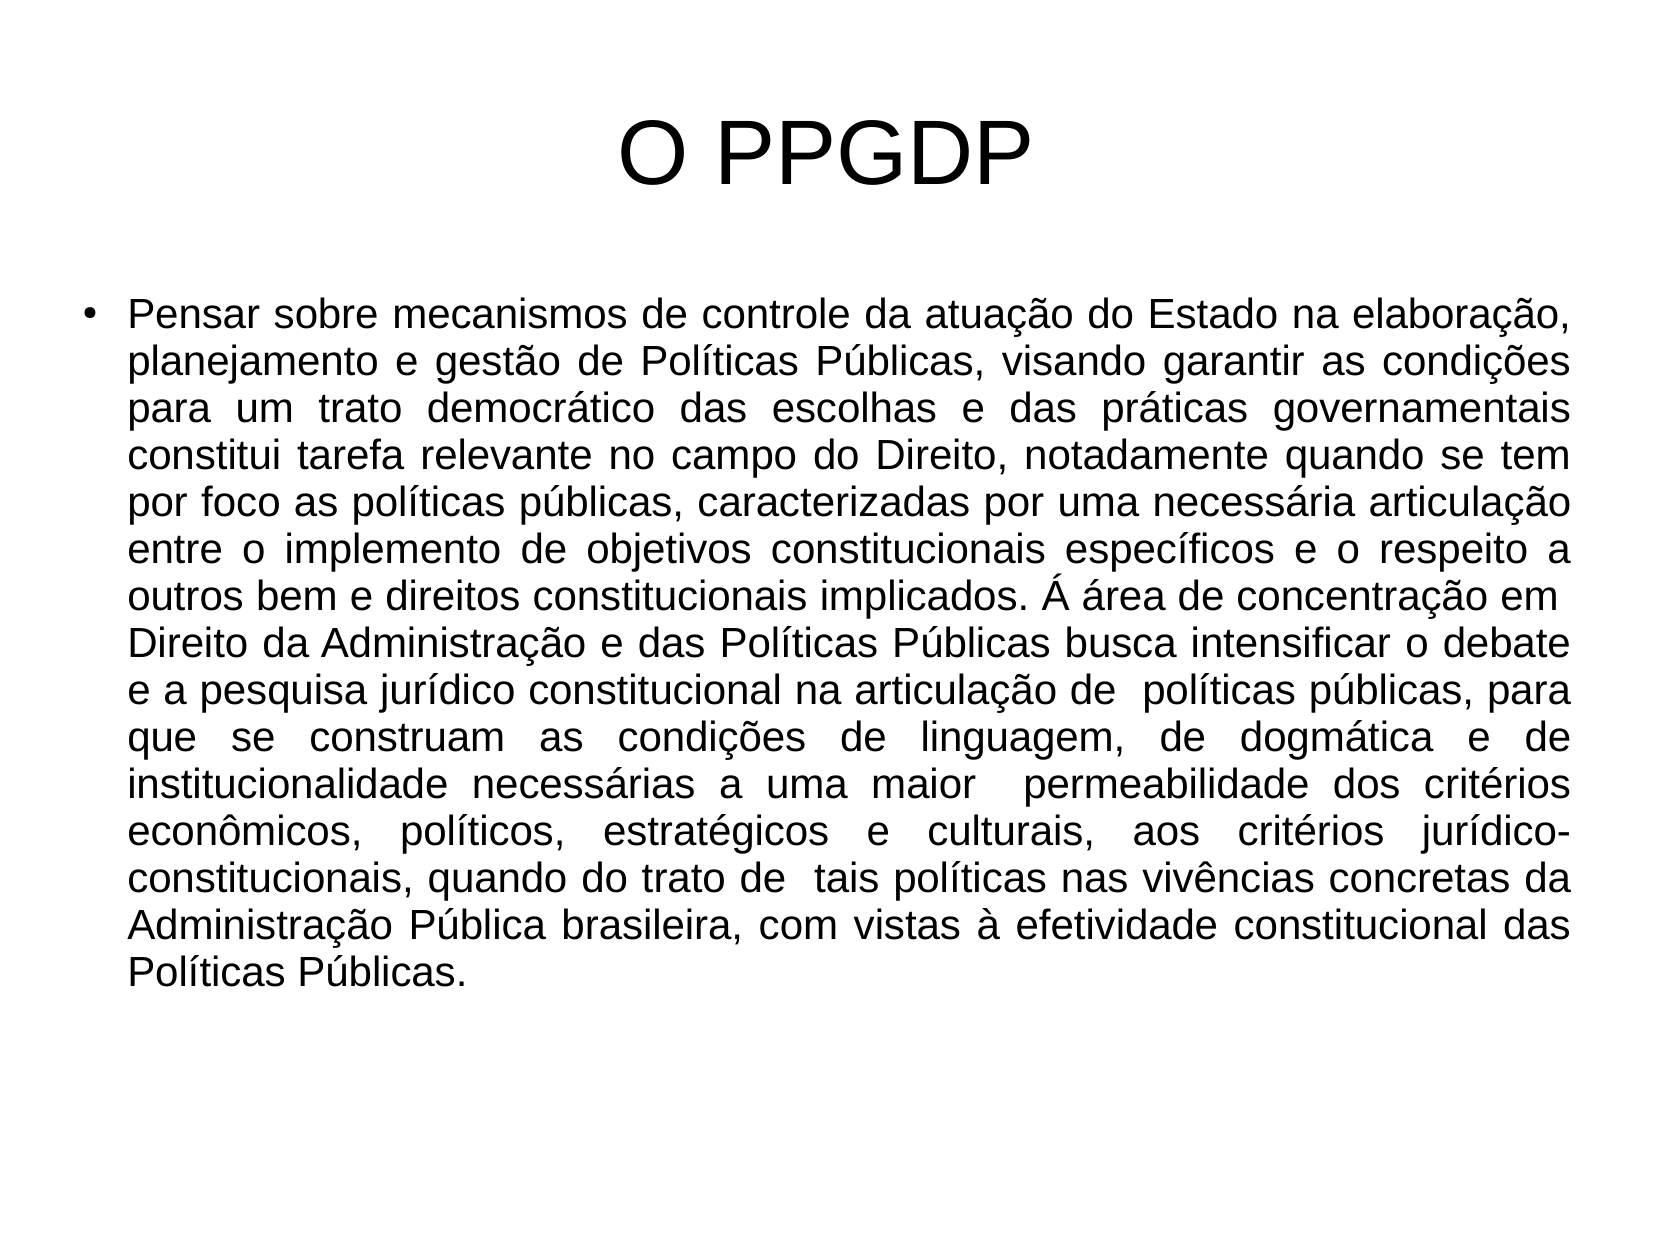

# O PPGDP
Pensar sobre mecanismos de controle da atuação do Estado na elaboração, planejamento e gestão de Políticas Públicas, visando garantir as condições para um trato democrático das escolhas e das práticas governamentais constitui tarefa relevante no campo do Direito, notadamente quando se tem por foco as políticas públicas, caracterizadas por uma necessária articulação entre o implemento de objetivos constitucionais específicos e o respeito a outros bem e direitos constitucionais implicados. Á área de concentração em Direito da Administração e das Políticas Públicas busca intensificar o debate e a pesquisa jurídico constitucional na articulação de políticas públicas, para que se construam as condições de linguagem, de dogmática e de institucionalidade necessárias a uma maior permeabilidade dos critérios econômicos, políticos, estratégicos e culturais, aos critérios jurídico-constitucionais, quando do trato de tais políticas nas vivências concretas da Administração Pública brasileira, com vistas à efetividade constitucional das Políticas Públicas.